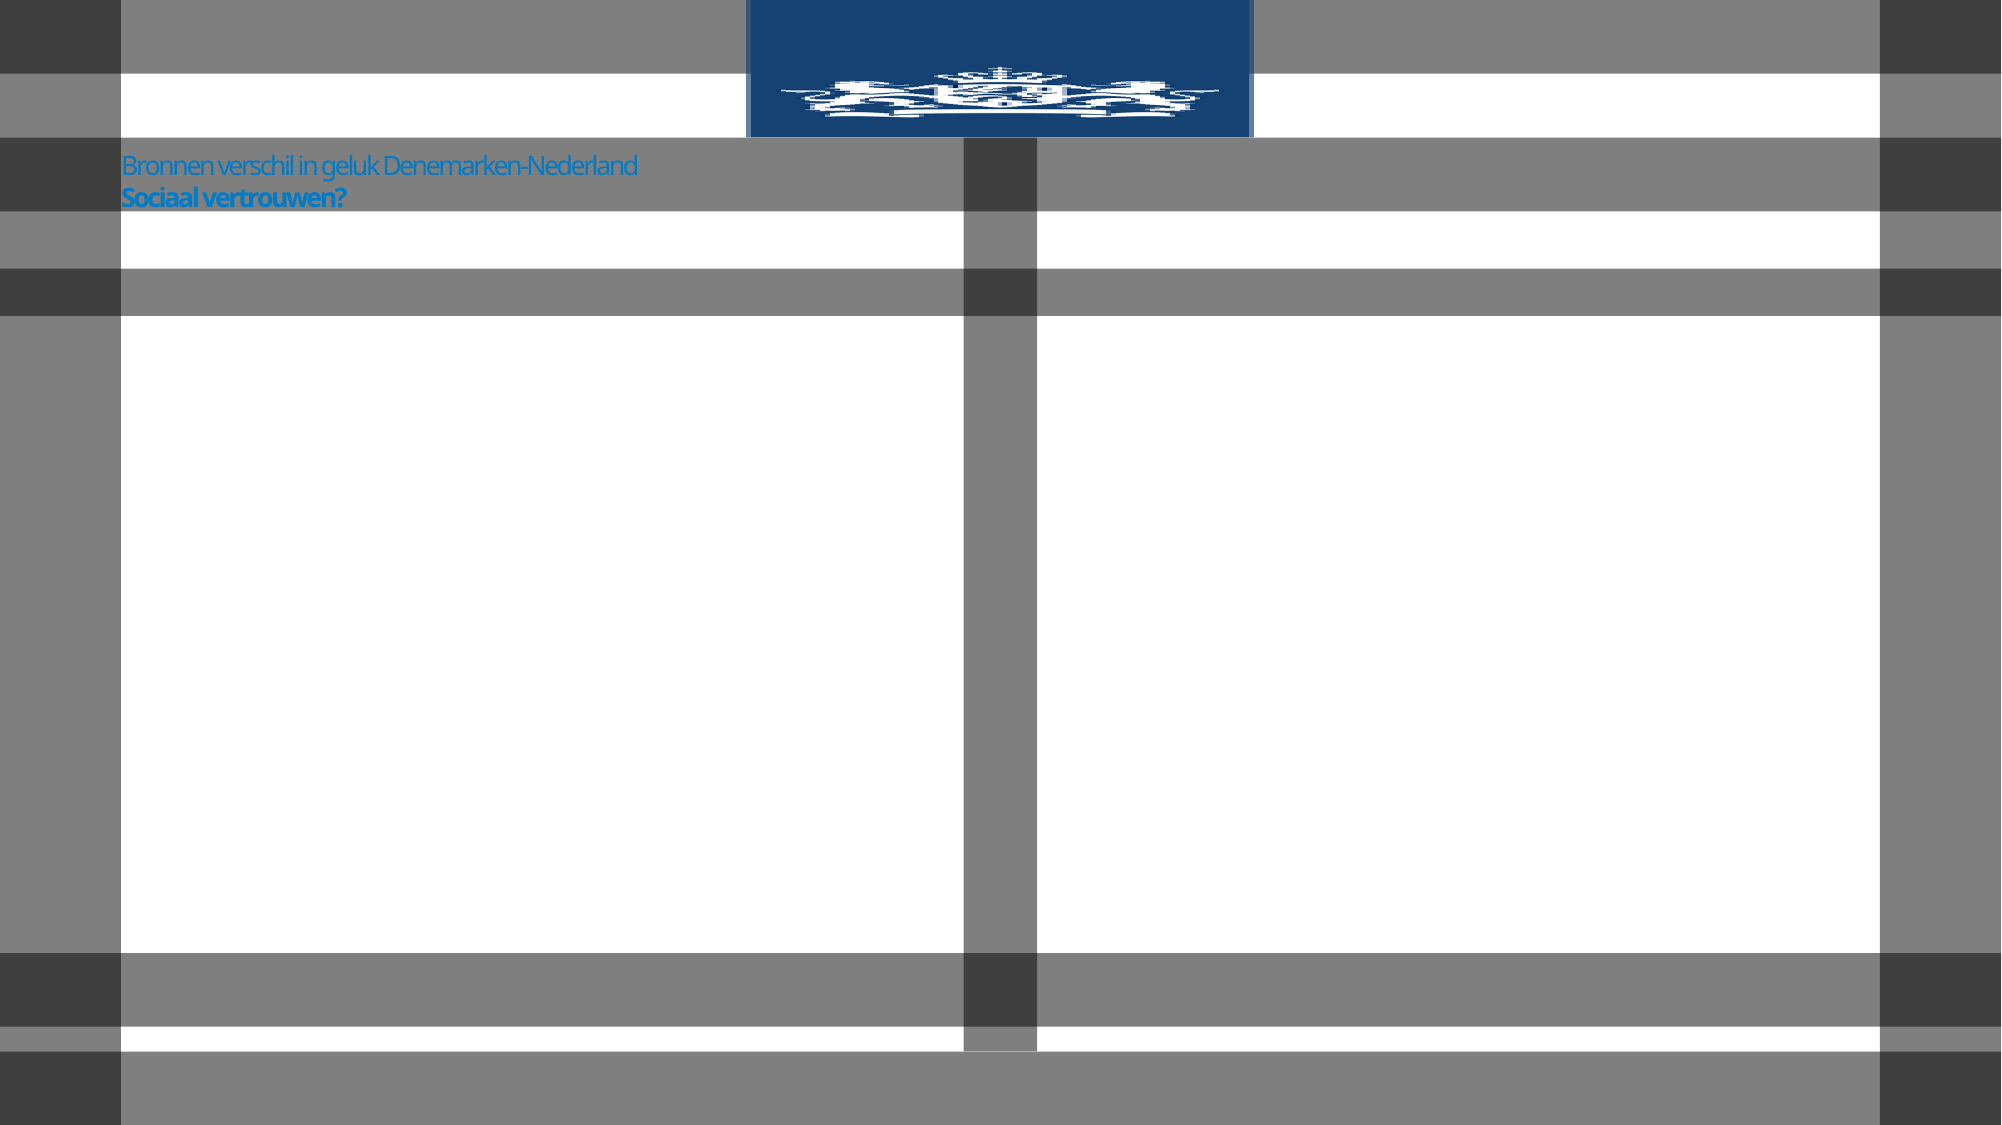

# Bronnen verschil in geluk Denemarken-Nederland Sociaal vertrouwen?